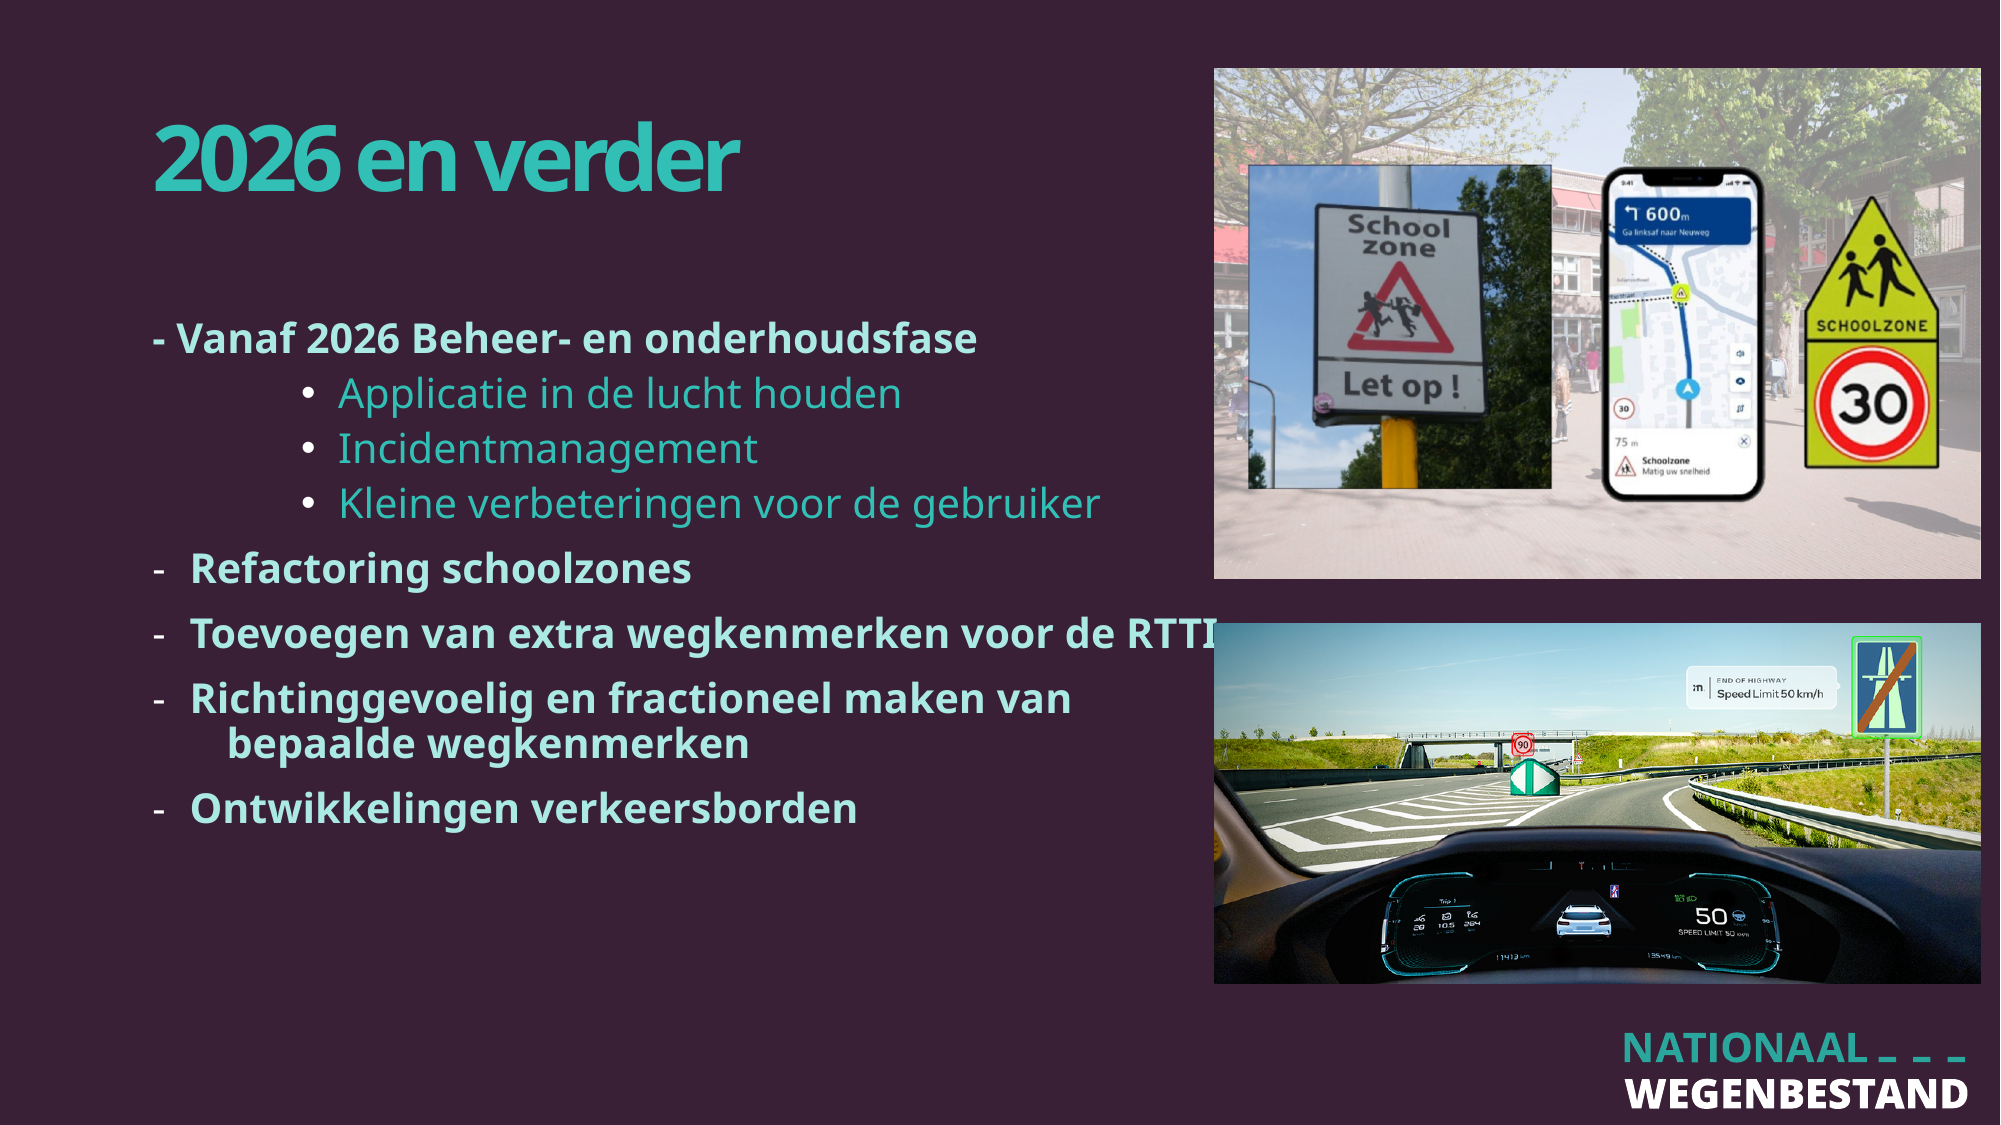

# 2026 en verder
- Vanaf 2026 Beheer- en onderhoudsfase
Applicatie in de lucht houden
Incidentmanagement
Kleine verbeteringen voor de gebruiker
Refactoring schoolzones
Toevoegen van extra wegkenmerken voor de RTTI
Richtinggevoelig en fractioneel maken van bepaalde wegkenmerken
Ontwikkelingen verkeersborden